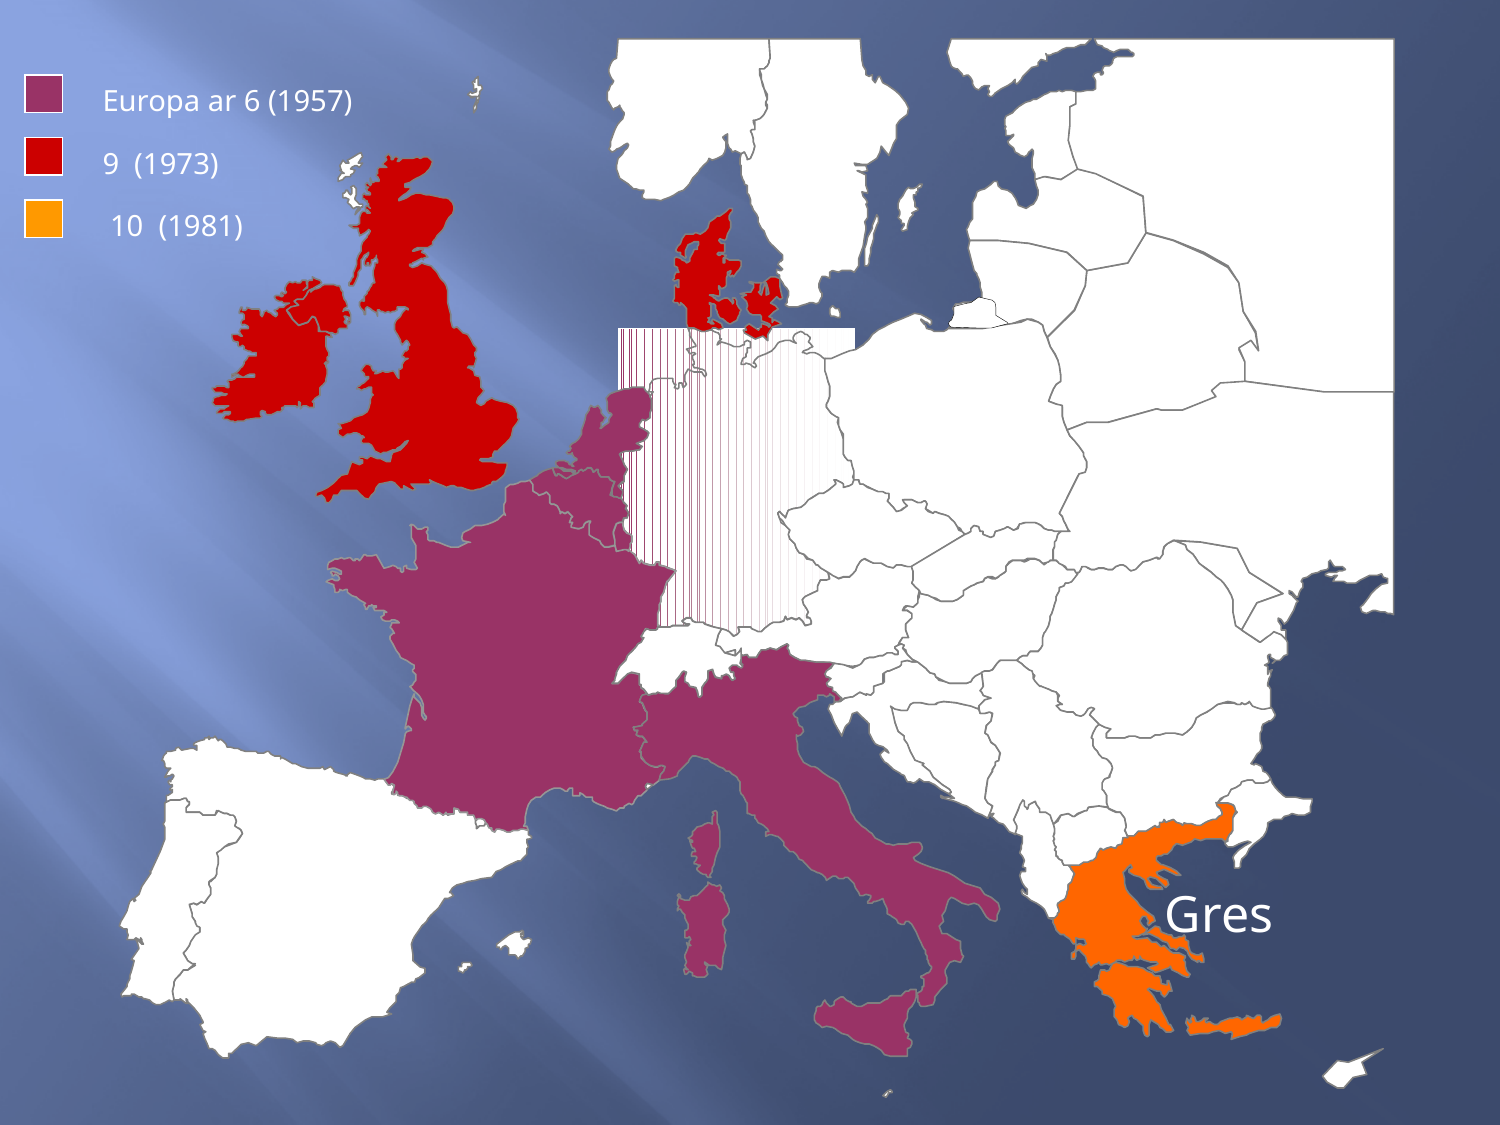

Europa ar 6 (1957)
9 (1973)
 10 (1981)
Gres